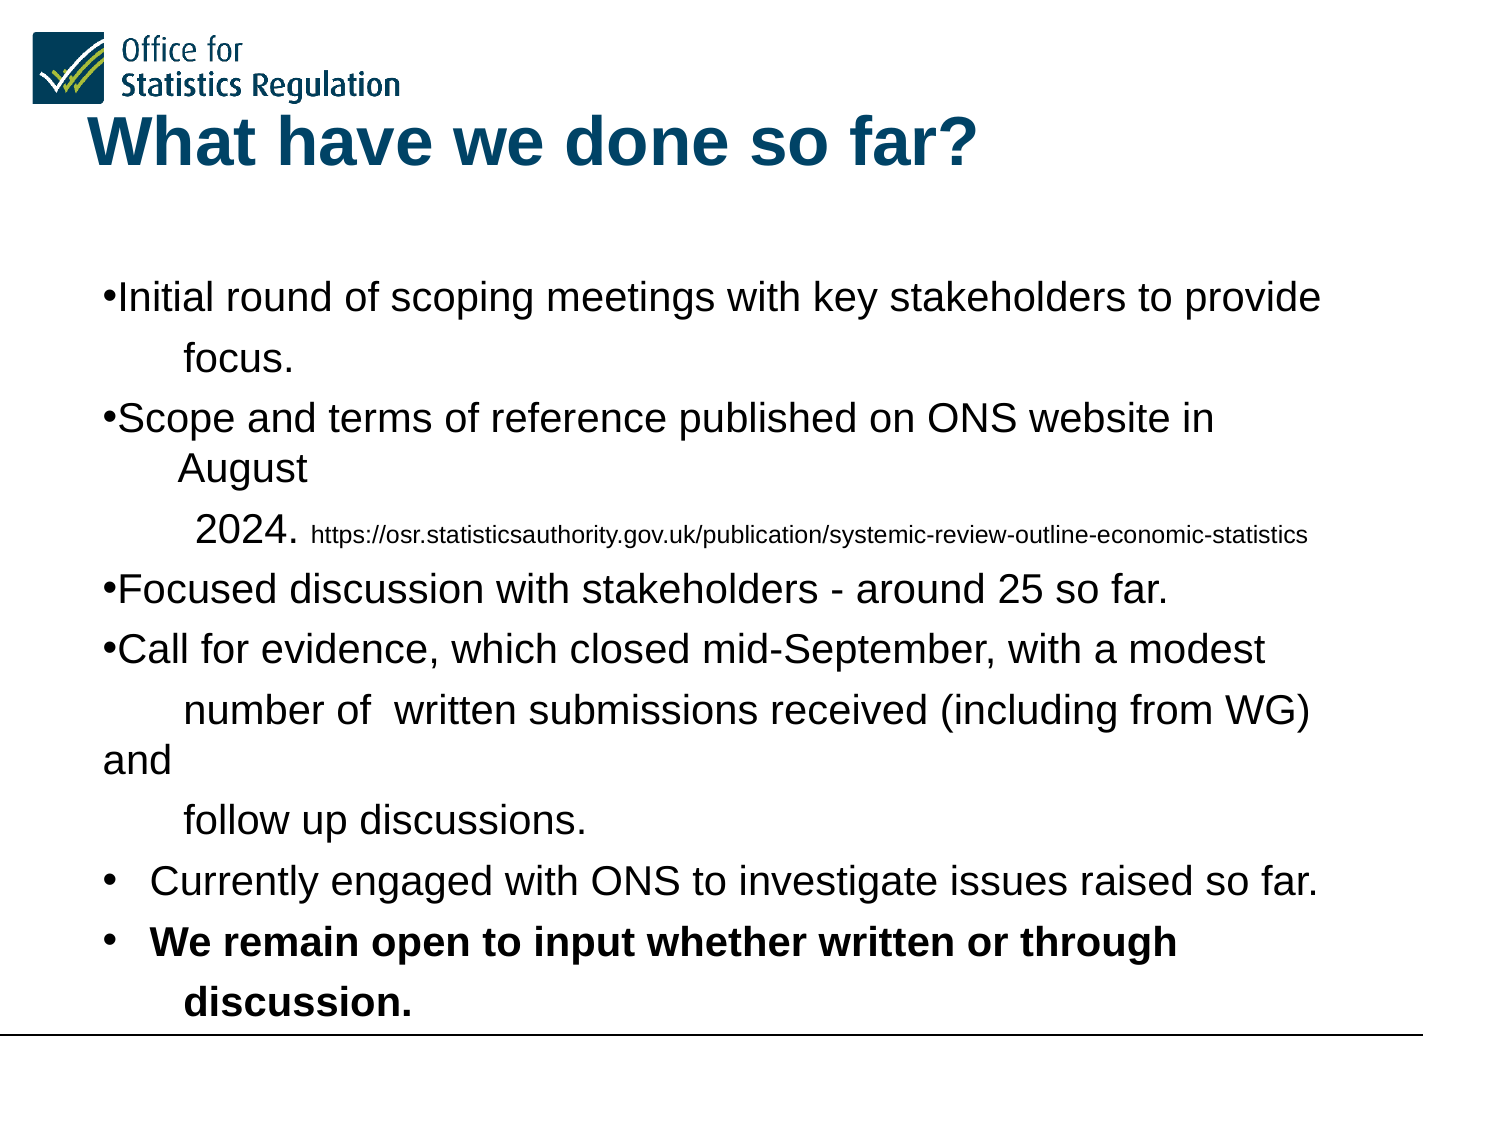

# What have we done so far?
Initial round of scoping meetings with key stakeholders to provide
 focus.
Scope and terms of reference published on ONS website in August
 2024. https://osr.statisticsauthority.gov.uk/publication/systemic-review-outline-economic-statistics
Focused discussion with stakeholders - around 25 so far.
Call for evidence, which closed mid-September, with a modest
 number of written submissions received (including from WG) and
 follow up discussions.
Currently engaged with ONS to investigate issues raised so far.
We remain open to input whether written or through
 discussion.